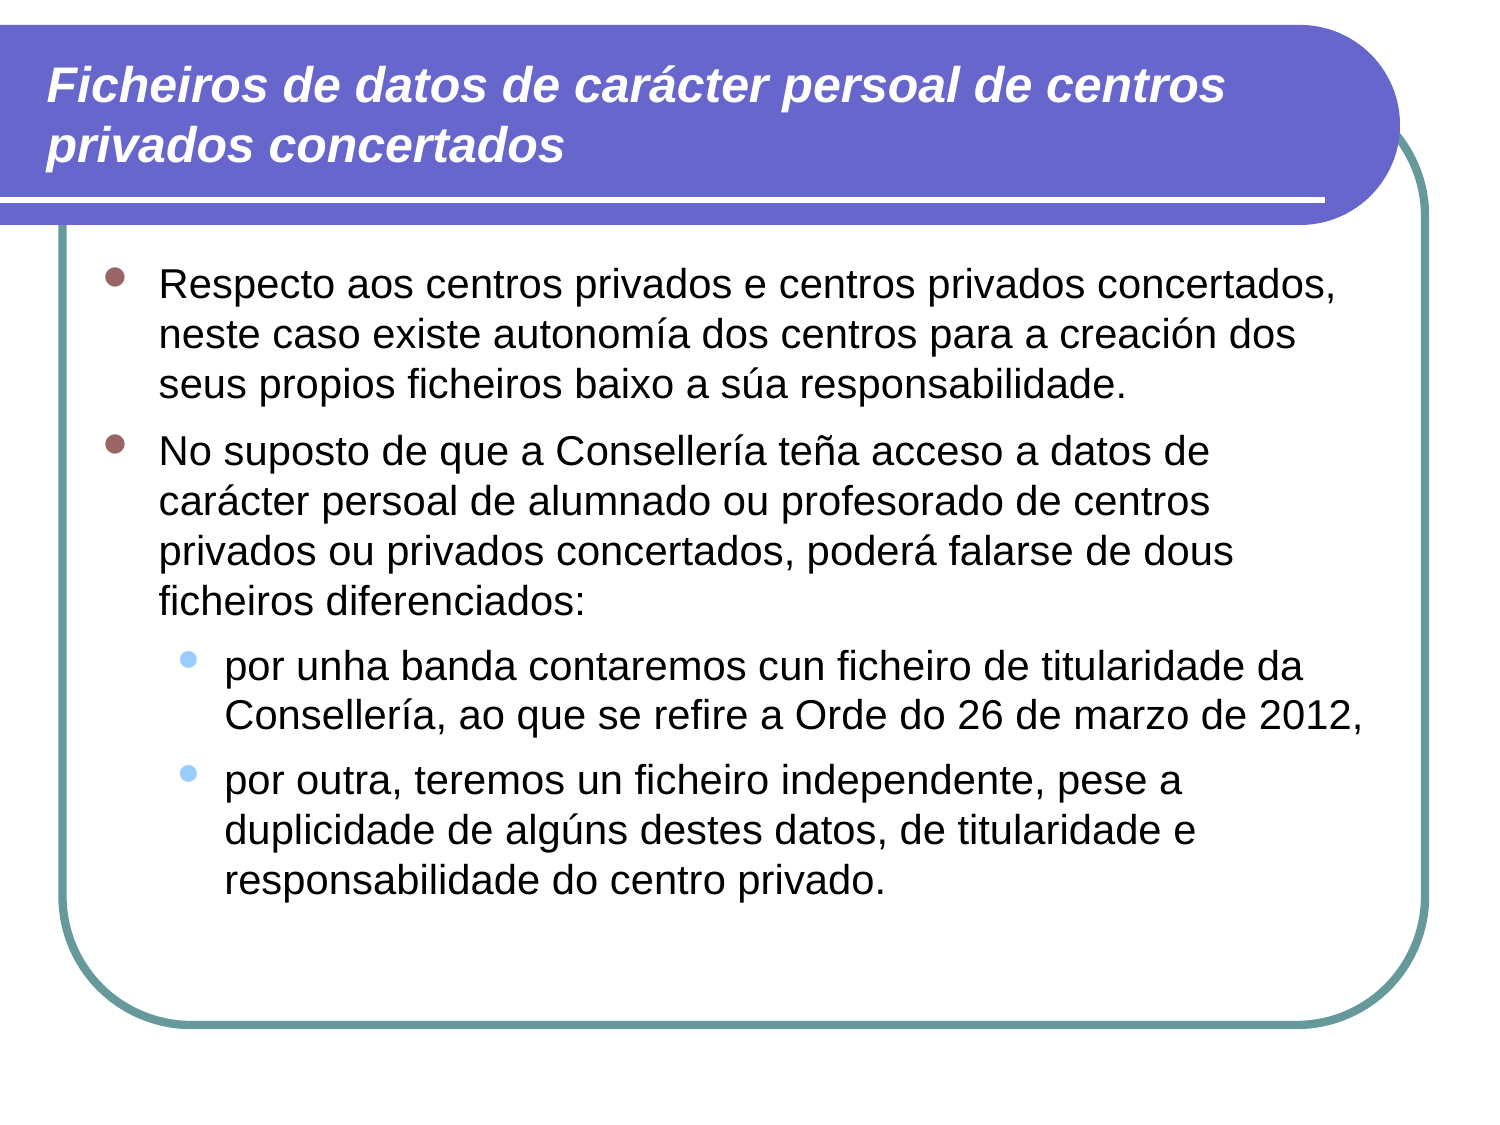

# Ficheiros de datos de carácter persoal de centros privados concertados
Respecto aos centros privados e centros privados concertados, neste caso existe autonomía dos centros para a creación dos seus propios ficheiros baixo a súa responsabilidade.
No suposto de que a Consellería teña acceso a datos de carácter persoal de alumnado ou profesorado de centros privados ou privados concertados, poderá falarse de dous ficheiros diferenciados:
por unha banda contaremos cun ficheiro de titularidade da Consellería, ao que se refire a Orde do 26 de marzo de 2012,
por outra, teremos un ficheiro independente, pese a duplicidade de algúns destes datos, de titularidade e responsabilidade do centro privado.